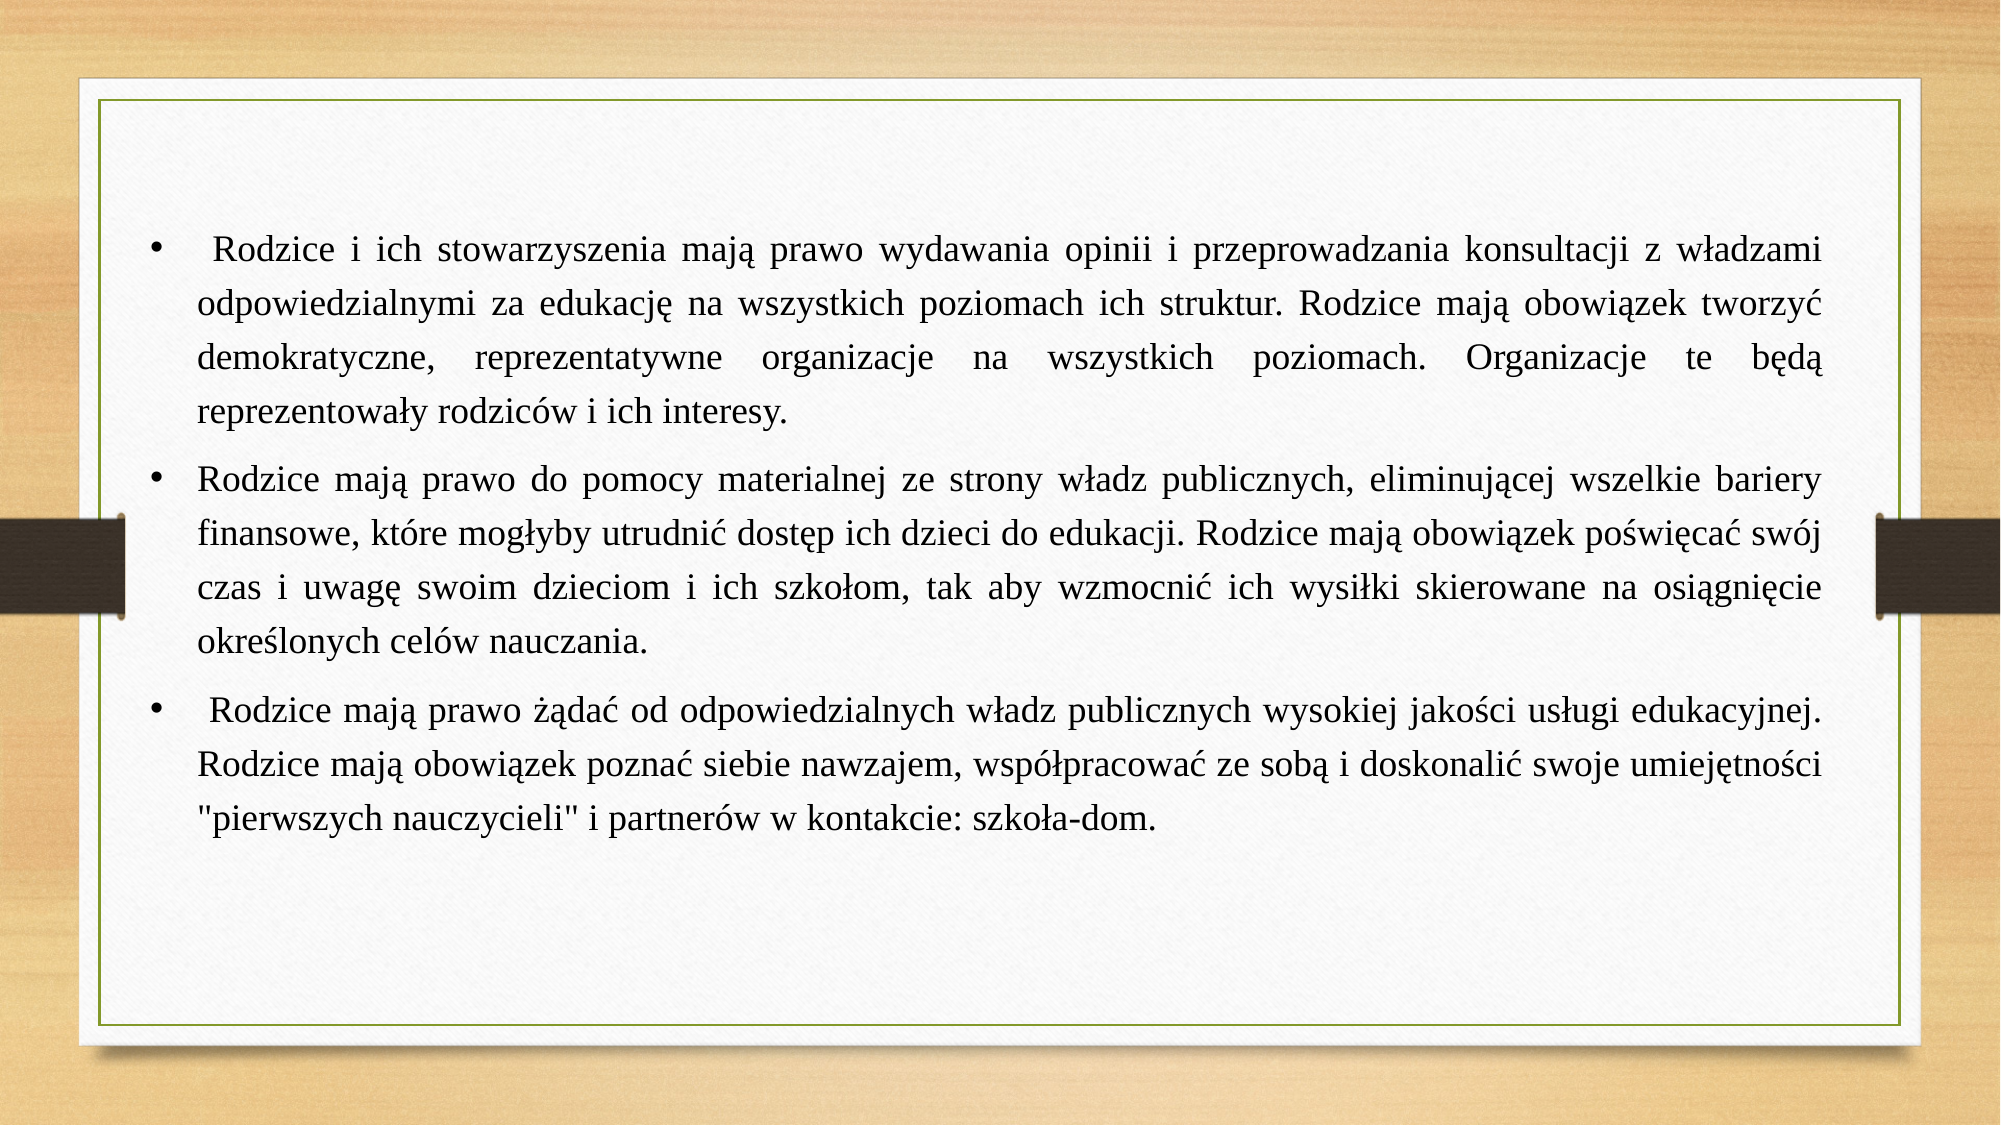

Rodzice i ich stowarzyszenia mają prawo wydawania opinii i przeprowadzania konsultacji z władzami odpowiedzialnymi za edukację na wszystkich poziomach ich struktur. Rodzice mają obowiązek tworzyć demokratyczne, reprezentatywne organizacje na wszystkich poziomach. Organizacje te będą reprezentowały rodziców i ich interesy.
Rodzice mają prawo do pomocy materialnej ze strony władz publicznych, eliminującej wszelkie bariery finansowe, które mogłyby utrudnić dostęp ich dzieci do edukacji. Rodzice mają obowiązek poświęcać swój czas i uwagę swoim dzieciom i ich szkołom, tak aby wzmocnić ich wysiłki skierowane na osiągnięcie określonych celów nauczania.
 Rodzice mają prawo żądać od odpowiedzialnych władz publicznych wysokiej jakości usługi edukacyjnej. Rodzice mają obowiązek poznać siebie nawzajem, współpracować ze sobą i doskonalić swoje umiejętności "pierwszych nauczycieli" i partnerów w kontakcie: szkoła-dom.